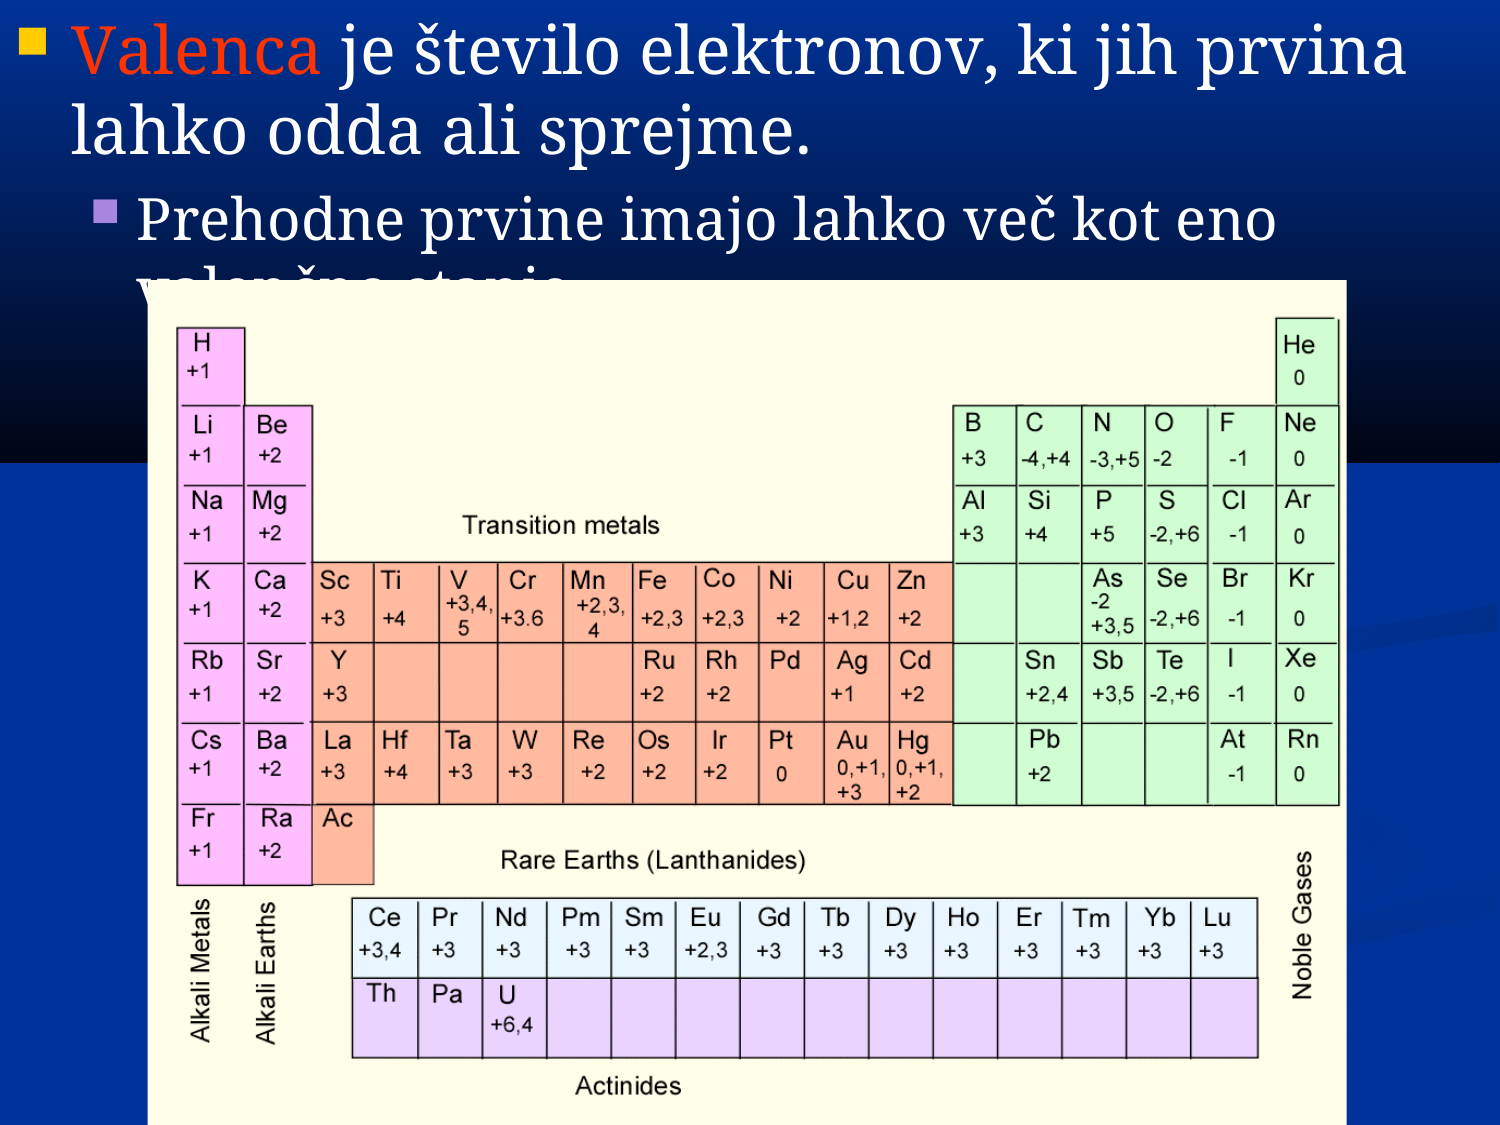

# Valenca je število elektronov, ki jih prvina lahko odda ali sprejme.
Prehodne prvine imajo lahko več kot eno valenčno stanje.